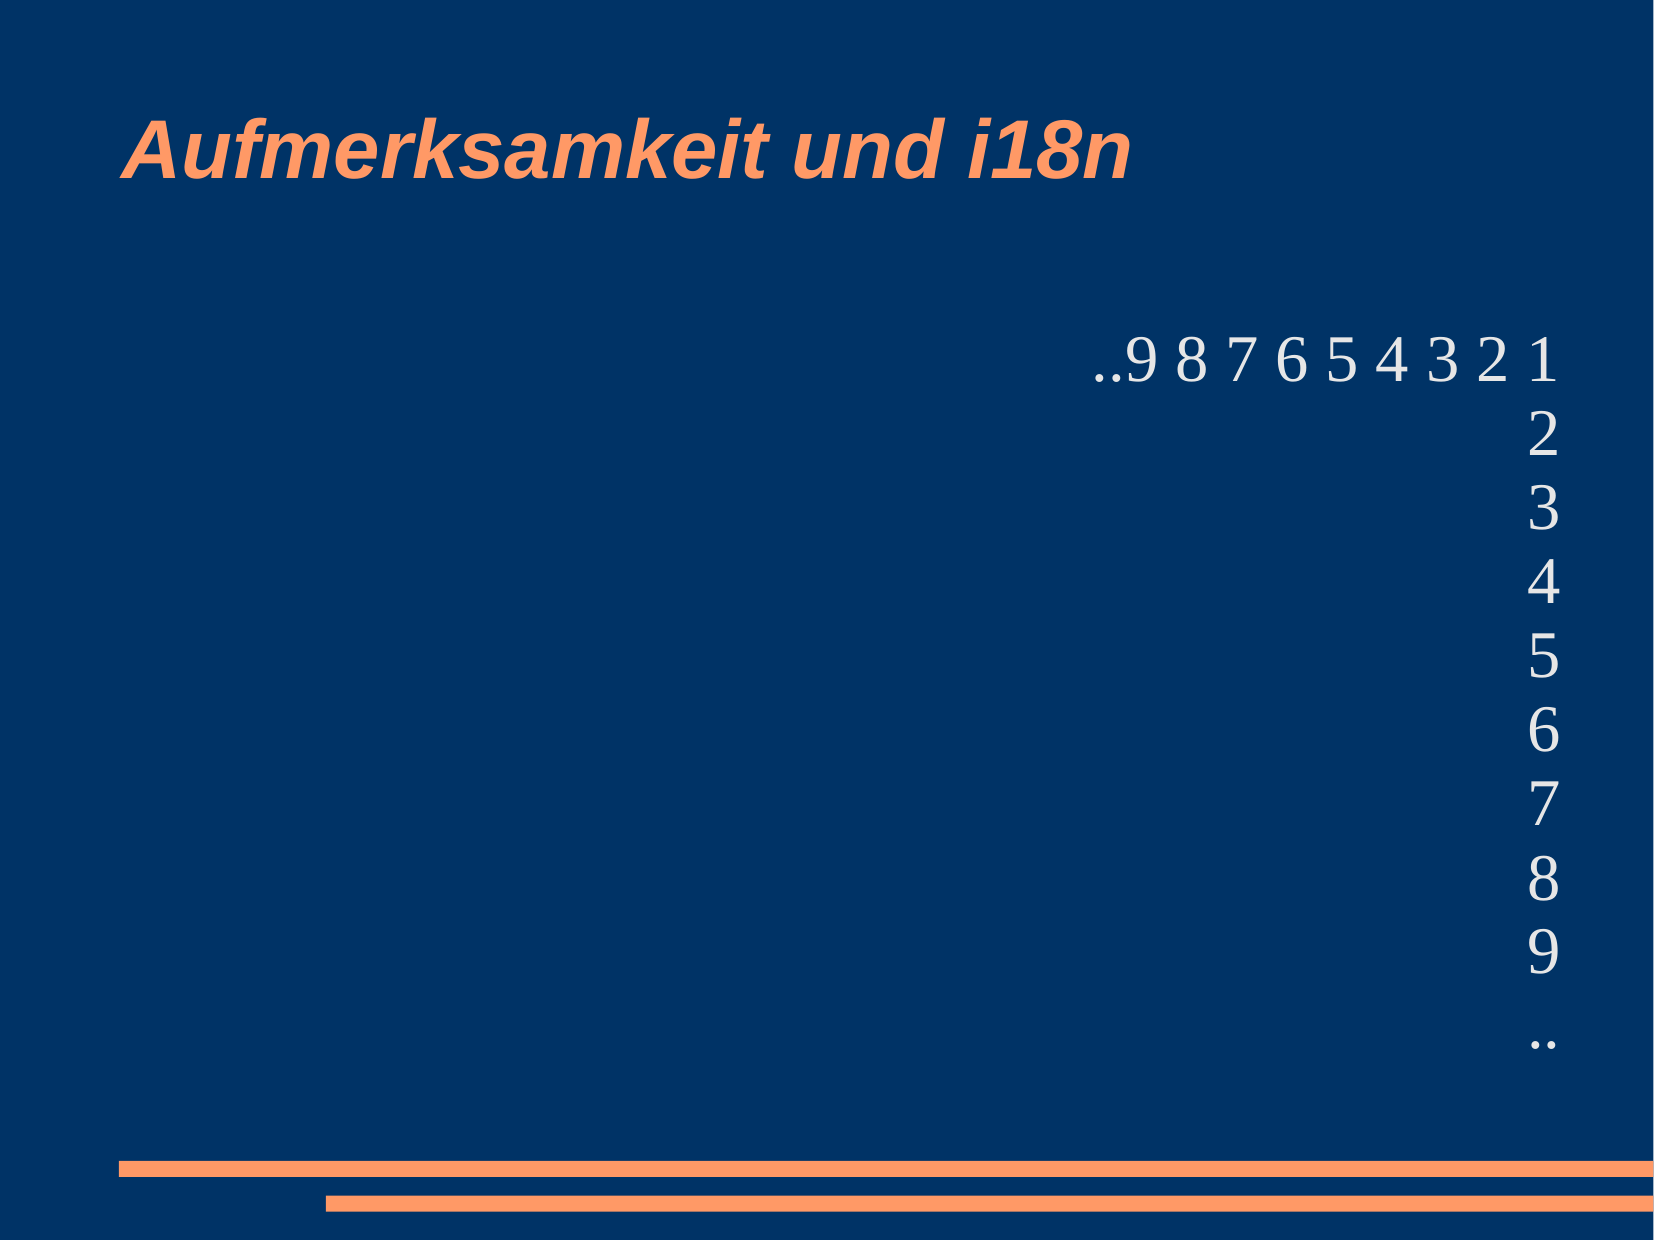

# Aufmerksamkeit und i18n
..9 8 7 6 5 4 3 2 1
2
3
4
5
6
7
8
9
..